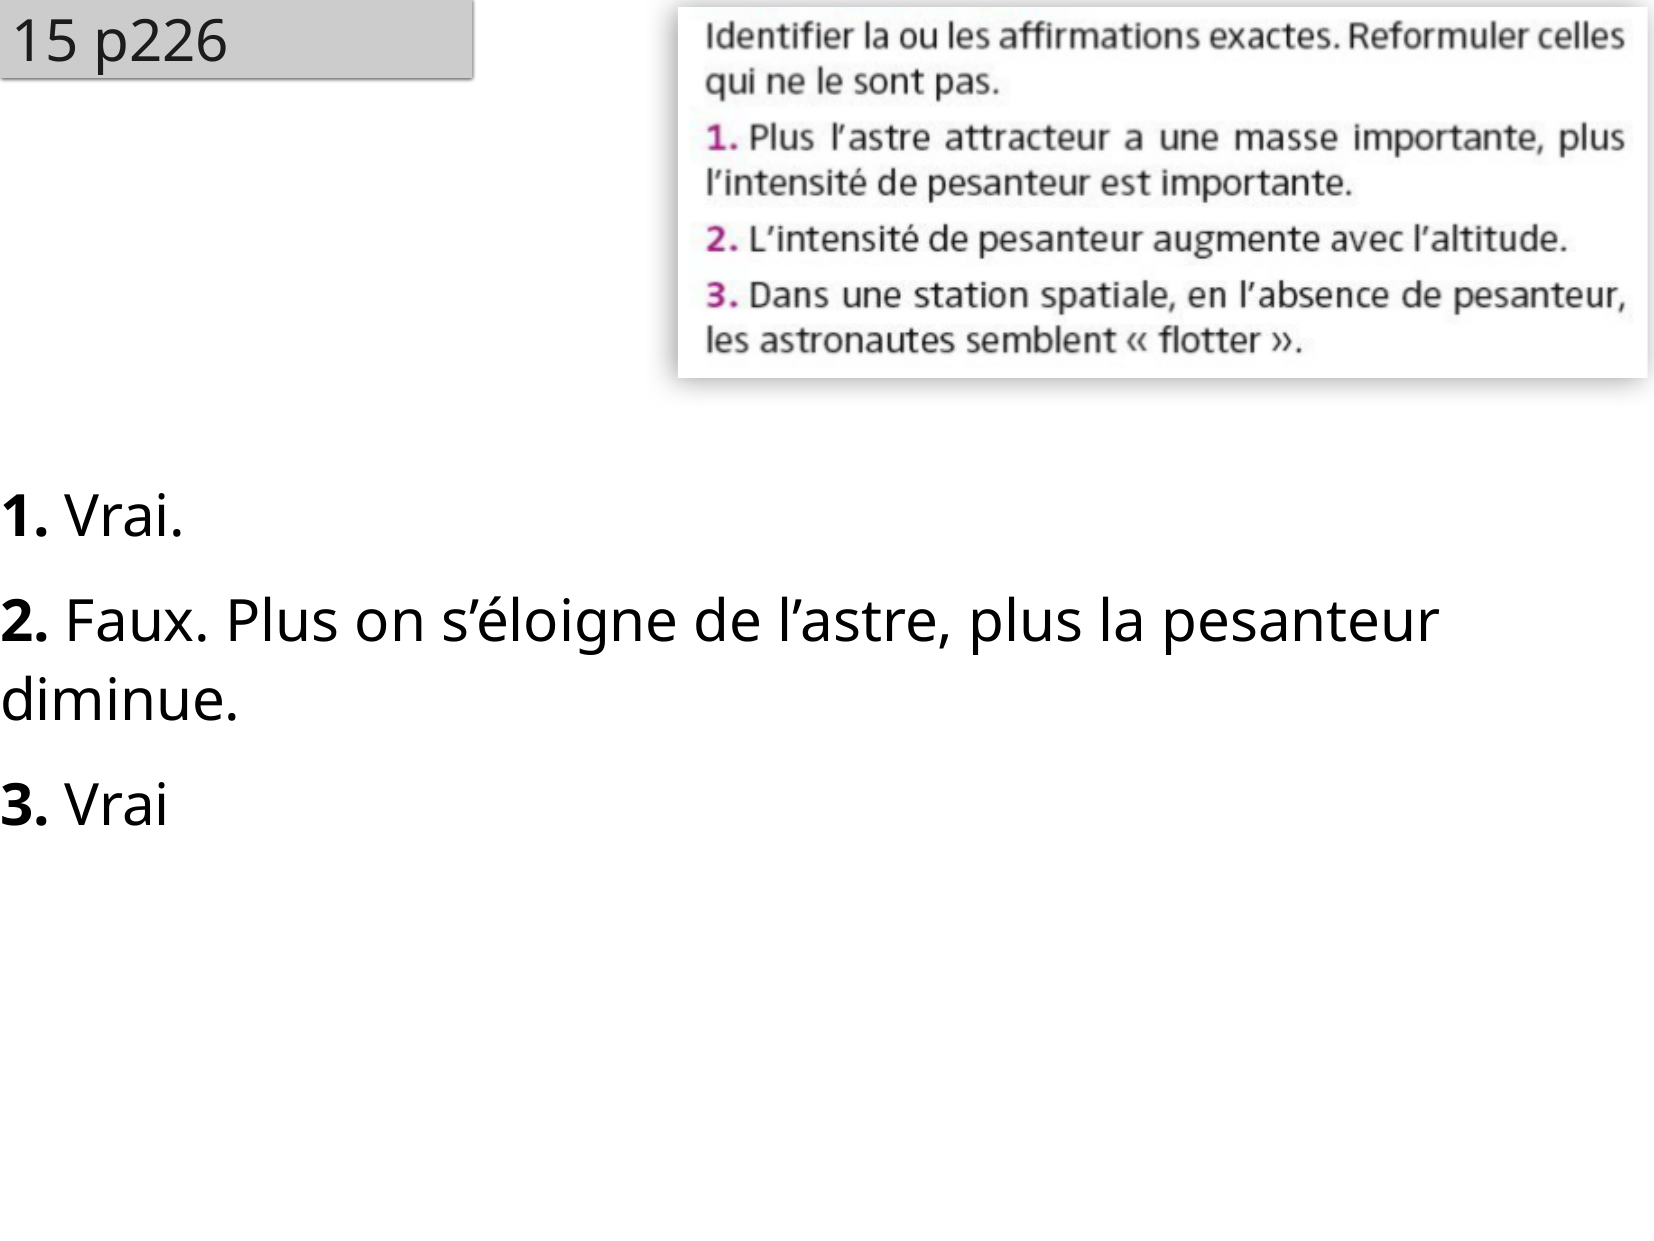

# 15 p226
1. Vrai.
2. Faux. Plus on s’éloigne de l’astre, plus la pesanteur diminue.
3. Vrai